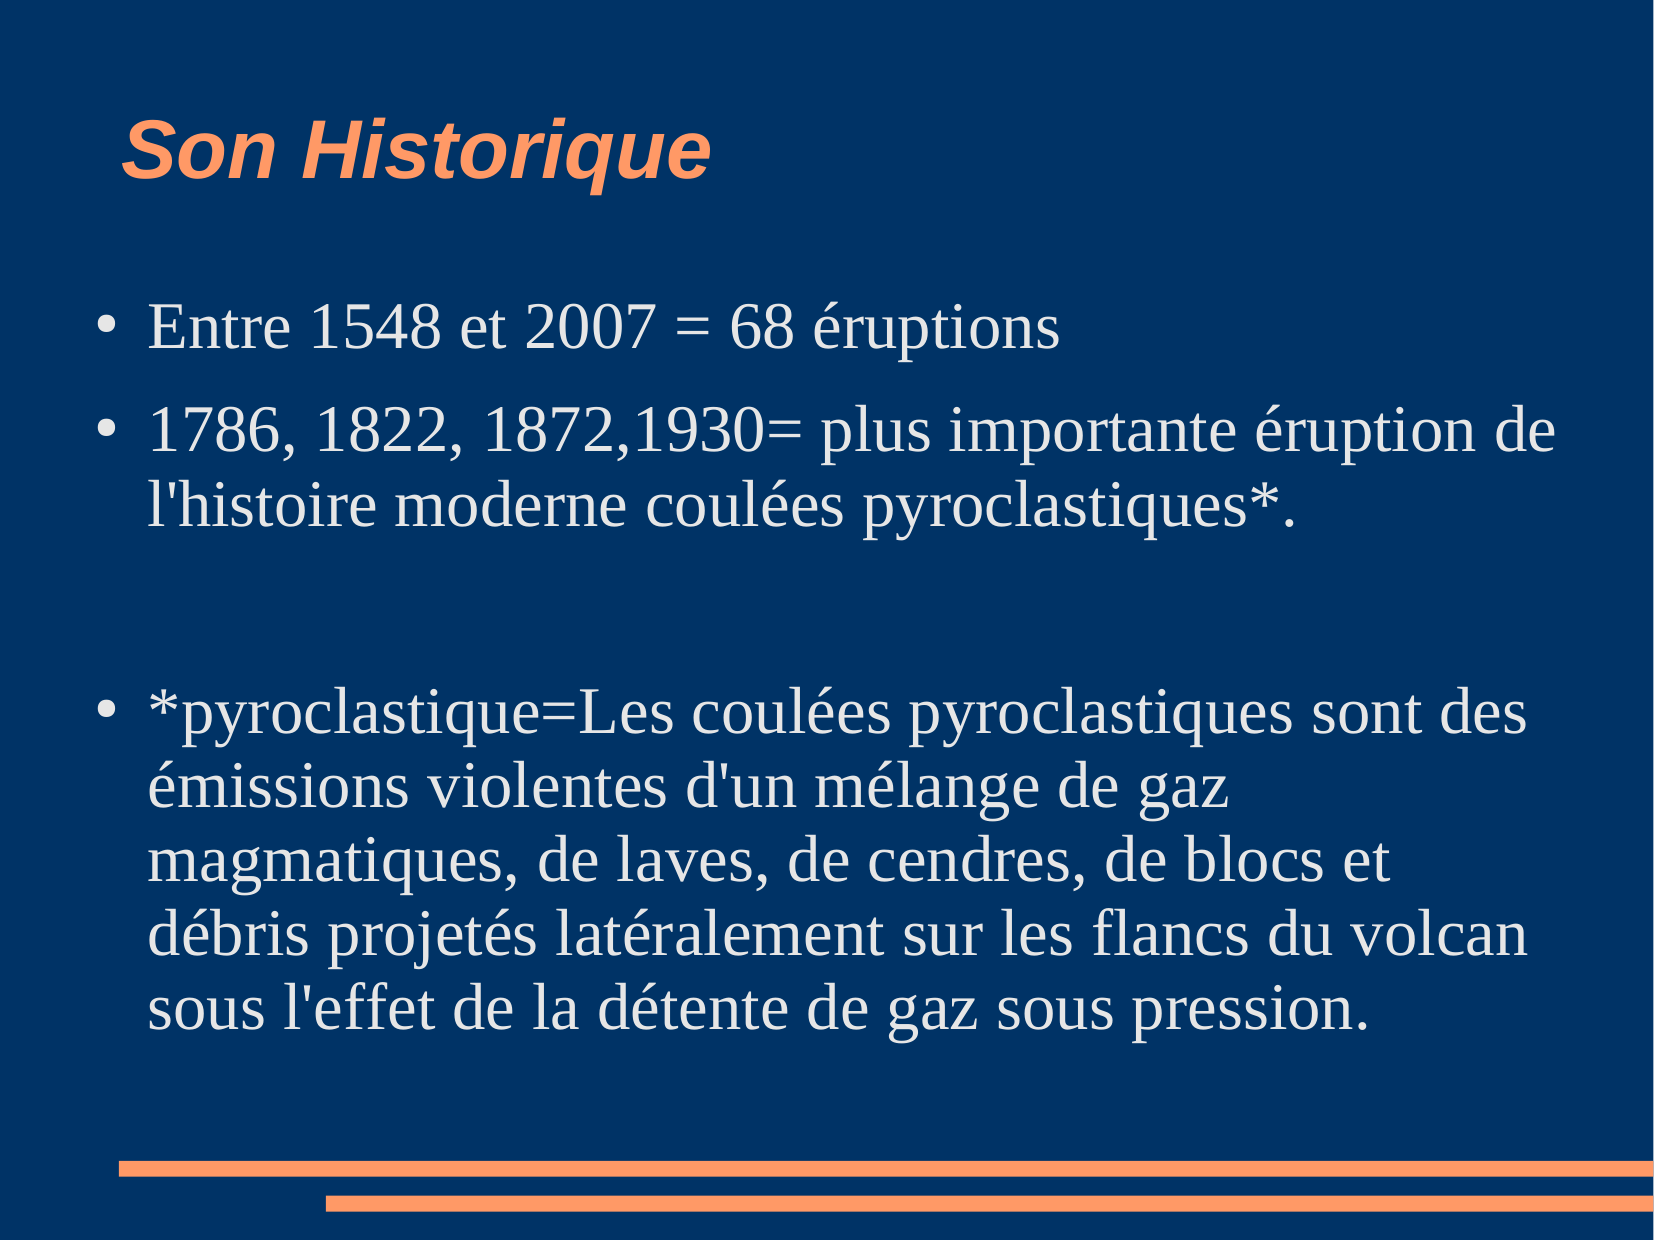

# Son Historique
Entre 1548 et 2007 = 68 éruptions
1786, 1822, 1872,1930= plus importante éruption de l'histoire moderne coulées pyroclastiques*.
*pyroclastique=Les coulées pyroclastiques sont des émissions violentes d'un mélange de gaz magmatiques, de laves, de cendres, de blocs et débris projetés latéralement sur les flancs du volcan sous l'effet de la détente de gaz sous pression.